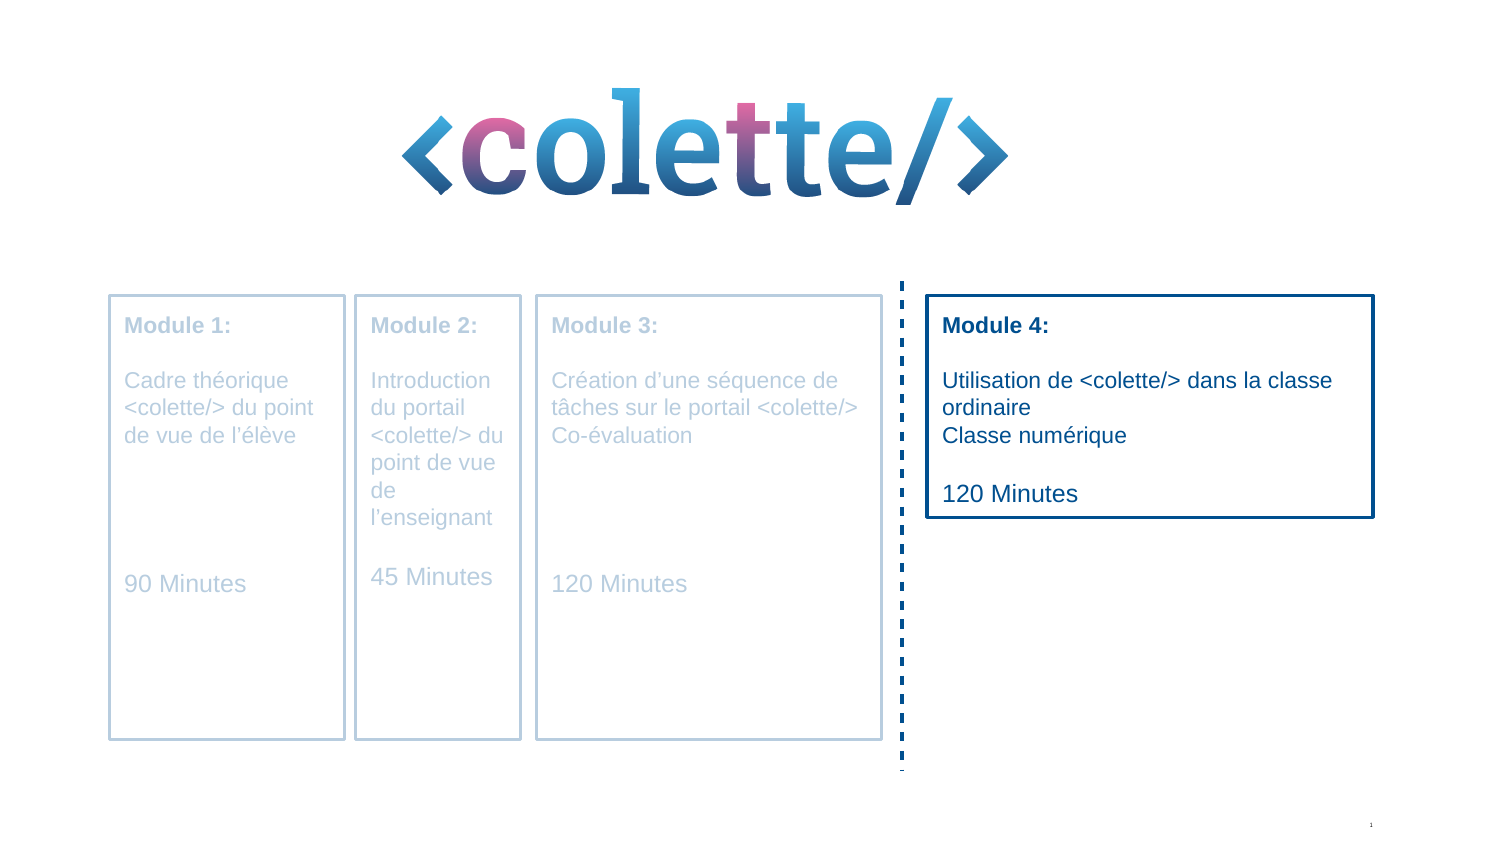

Module 1:
Cadre théorique
<colette/> du point de vue de l’élève
90 Minutes
Module 2:
Introduction du portail <colette/> du point de vue de l’enseignant
45 Minutes
Module 3:
Création d’une séquence de tâches sur le portail <colette/>
Co-évaluation
120 Minutes
Module 4:
Utilisation de <colette/> dans la classe ordinaire
Classe numérique
120 Minutes